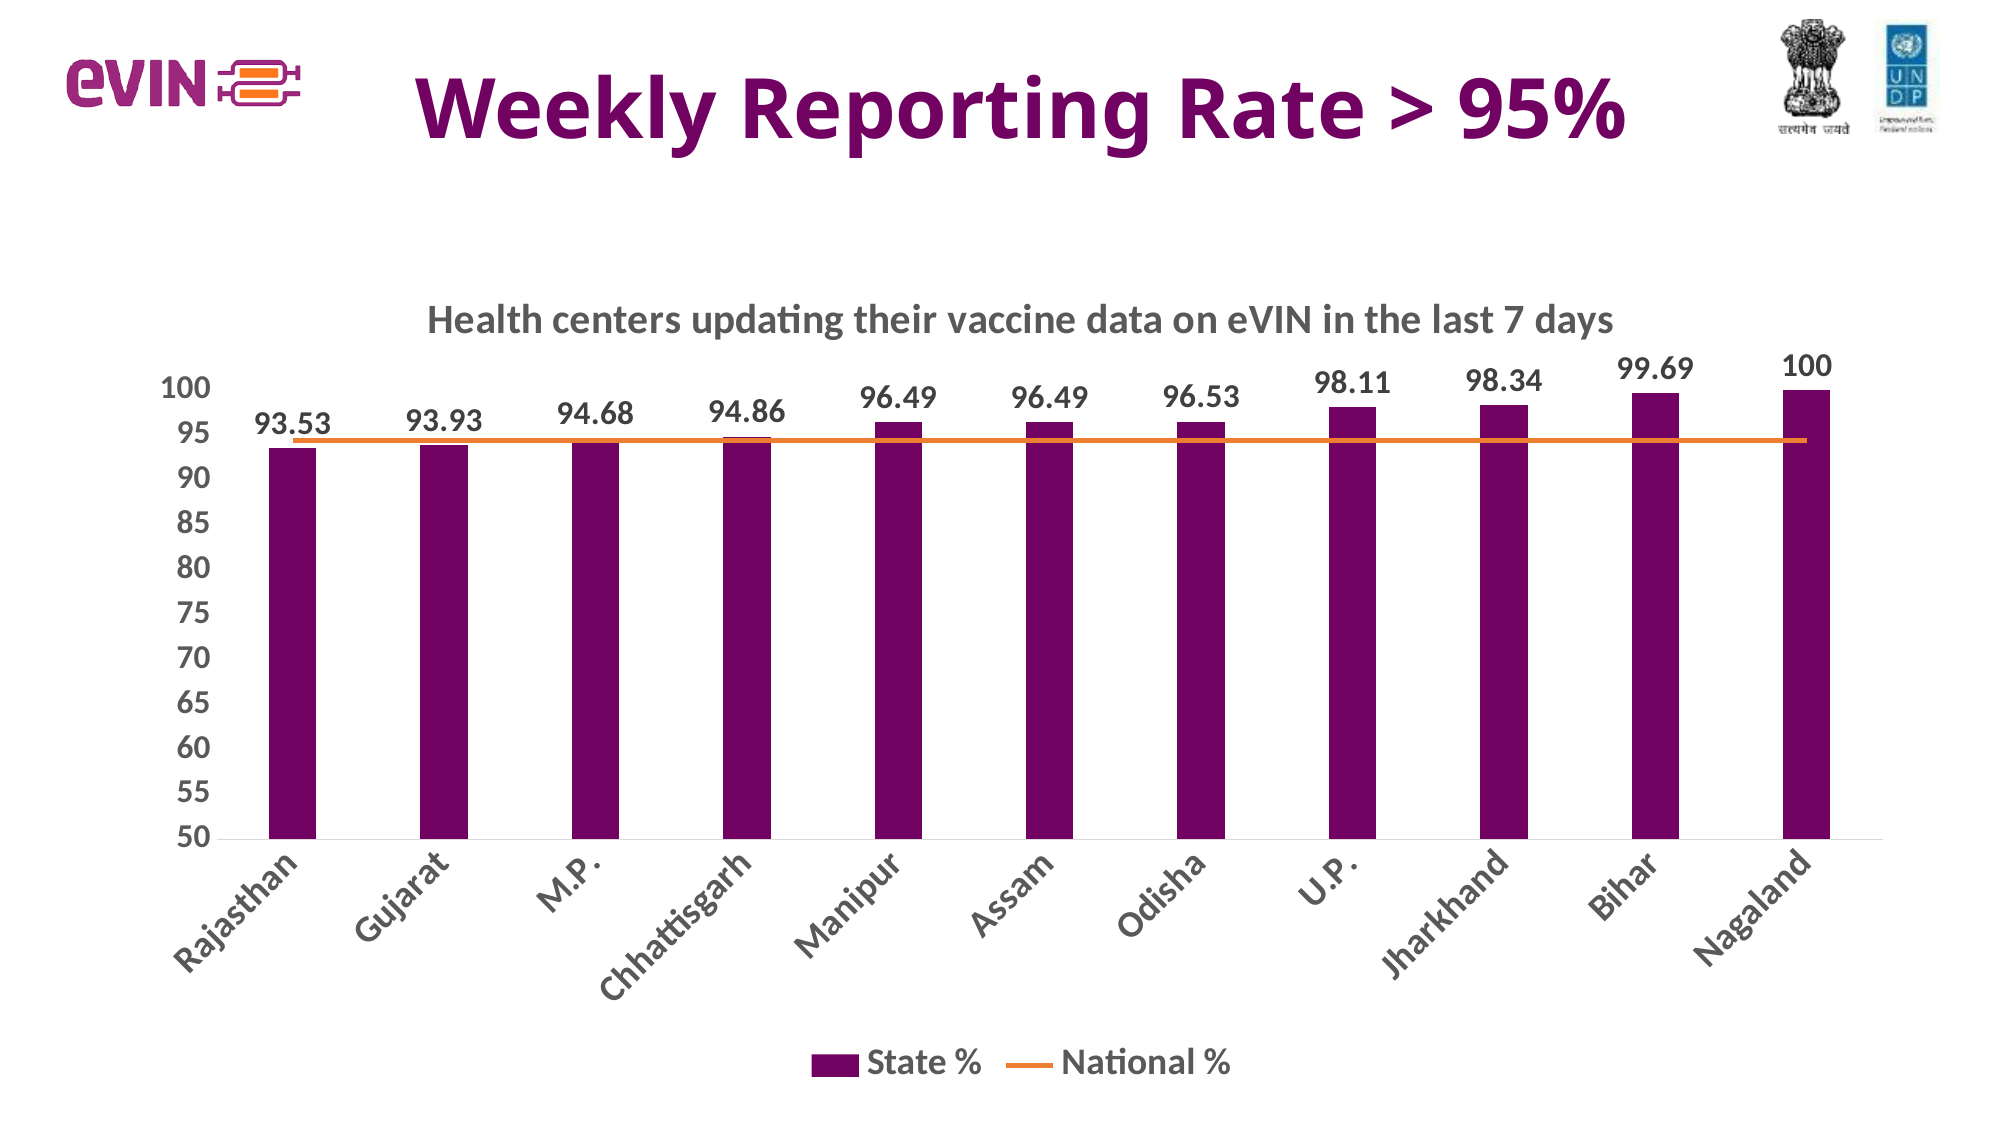

Weekly Reporting Rate > 95%
### Chart: Health centers updating their vaccine data on eVIN in the last 7 days
| Category | State % | National % |
|---|---|---|
| Rajasthan | 93.53 | 94.41 |
| Gujarat | 93.93 | 94.41 |
| M.P. | 94.68 | 94.41 |
| Chhattisgarh | 94.86 | 94.41 |
| Manipur | 96.49 | 94.41 |
| Assam | 96.49 | 94.41 |
| Odisha | 96.53 | 94.41 |
| U.P. | 98.11 | 94.41 |
| Jharkhand | 98.34 | 94.41 |
| Bihar | 99.69 | 94.41 |
| Nagaland | 100.0 | 94.41 |